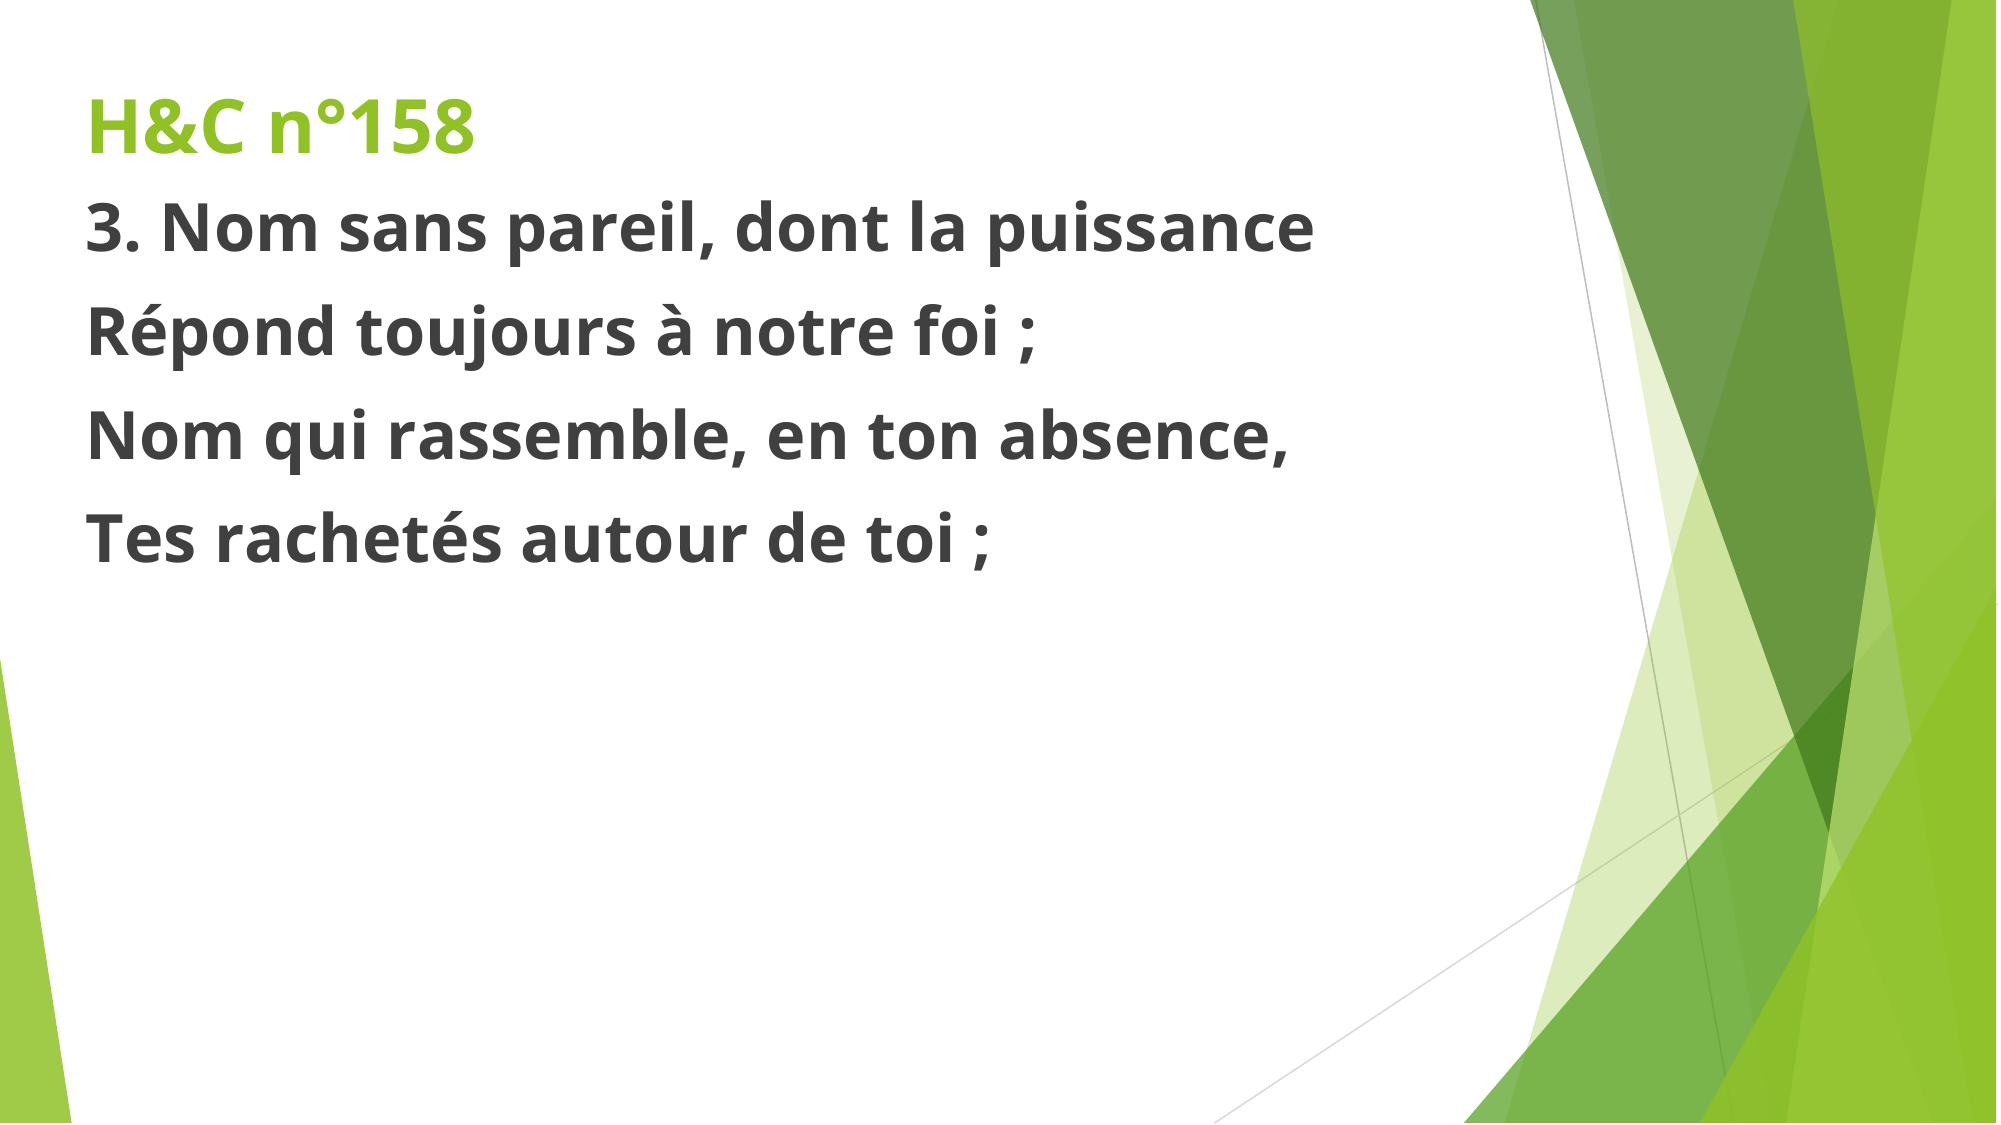

H&C n°158
3. Nom sans pareil, dont la puissance
Répond toujours à notre foi ;
Nom qui rassemble, en ton absence,
Tes rachetés autour de toi ;